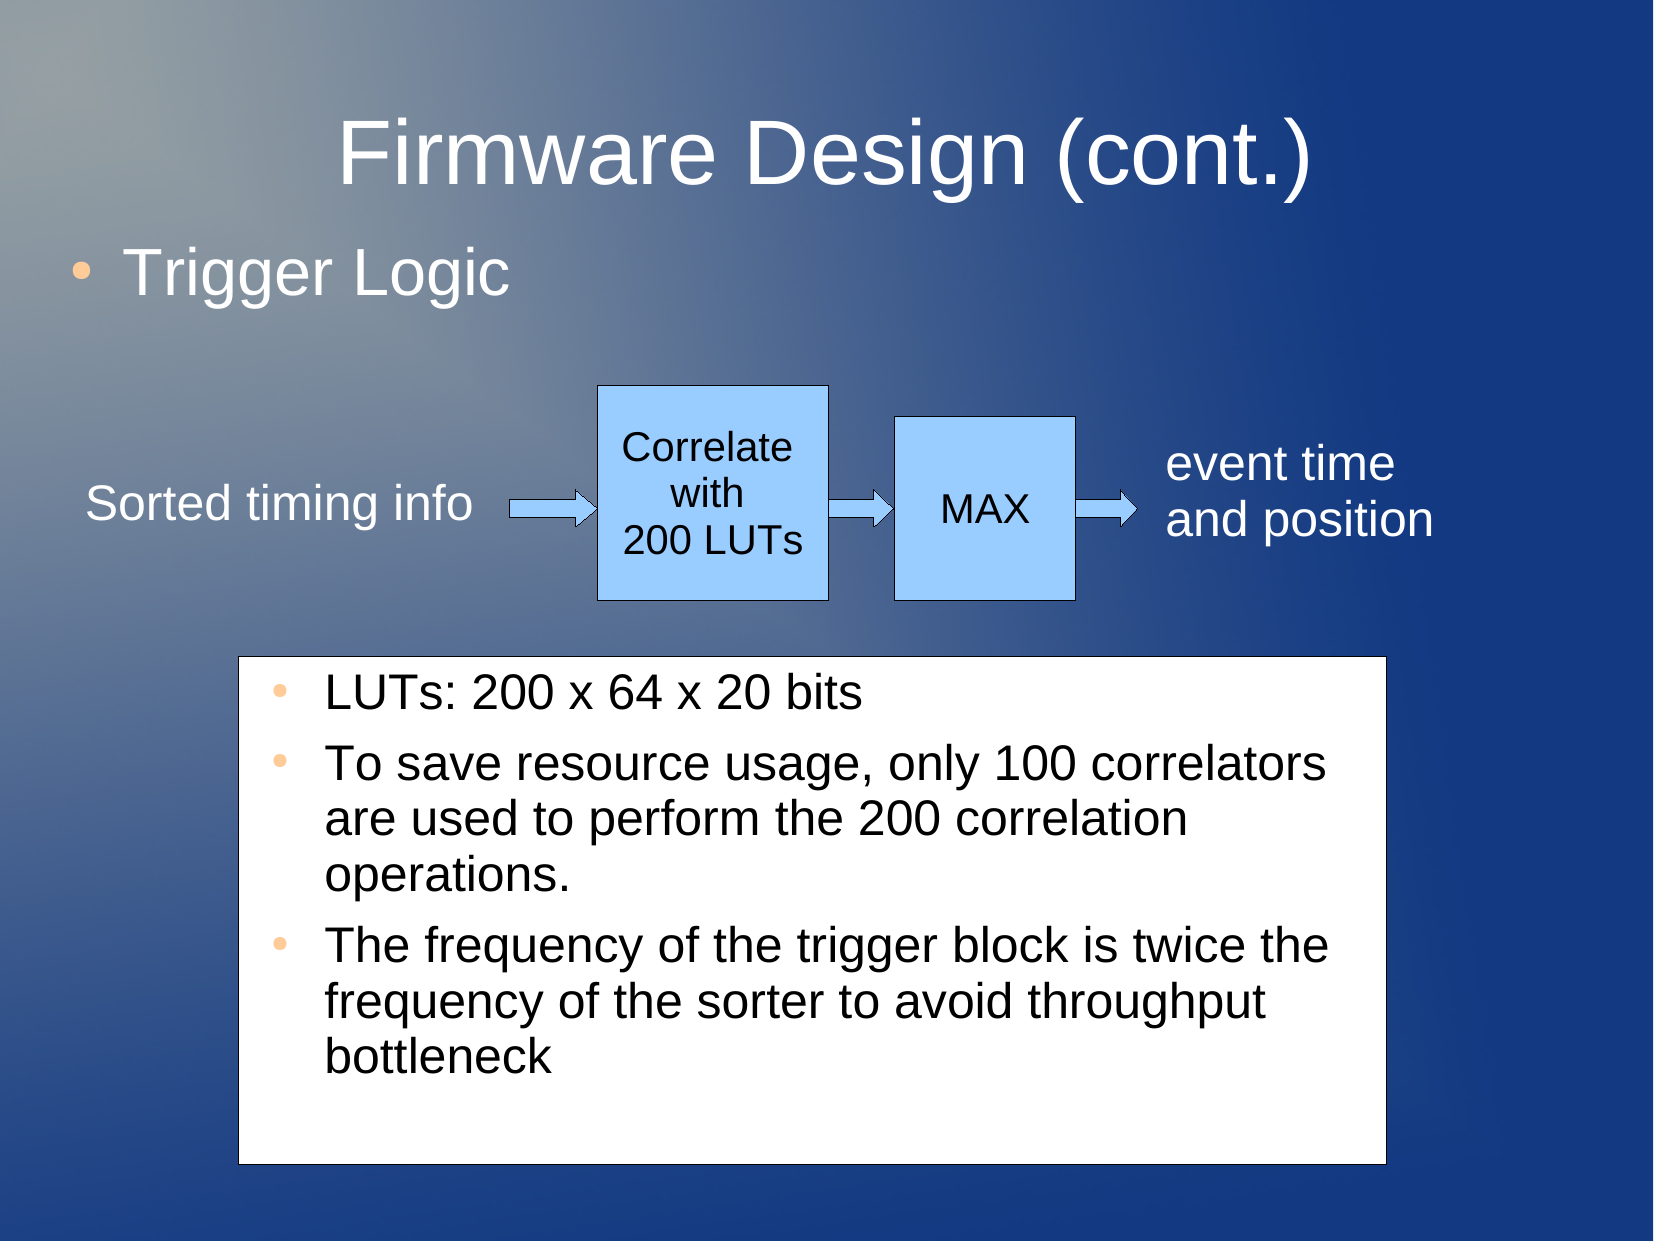

# Firmware Design (cont.)
Trigger Logic
Correlate
with
200 LUTs
MAX
event time
and position
Sorted timing info
LUTs: 200 x 64 x 20 bits
To save resource usage, only 100 correlators are used to perform the 200 correlation operations.
The frequency of the trigger block is twice the frequency of the sorter to avoid throughput bottleneck